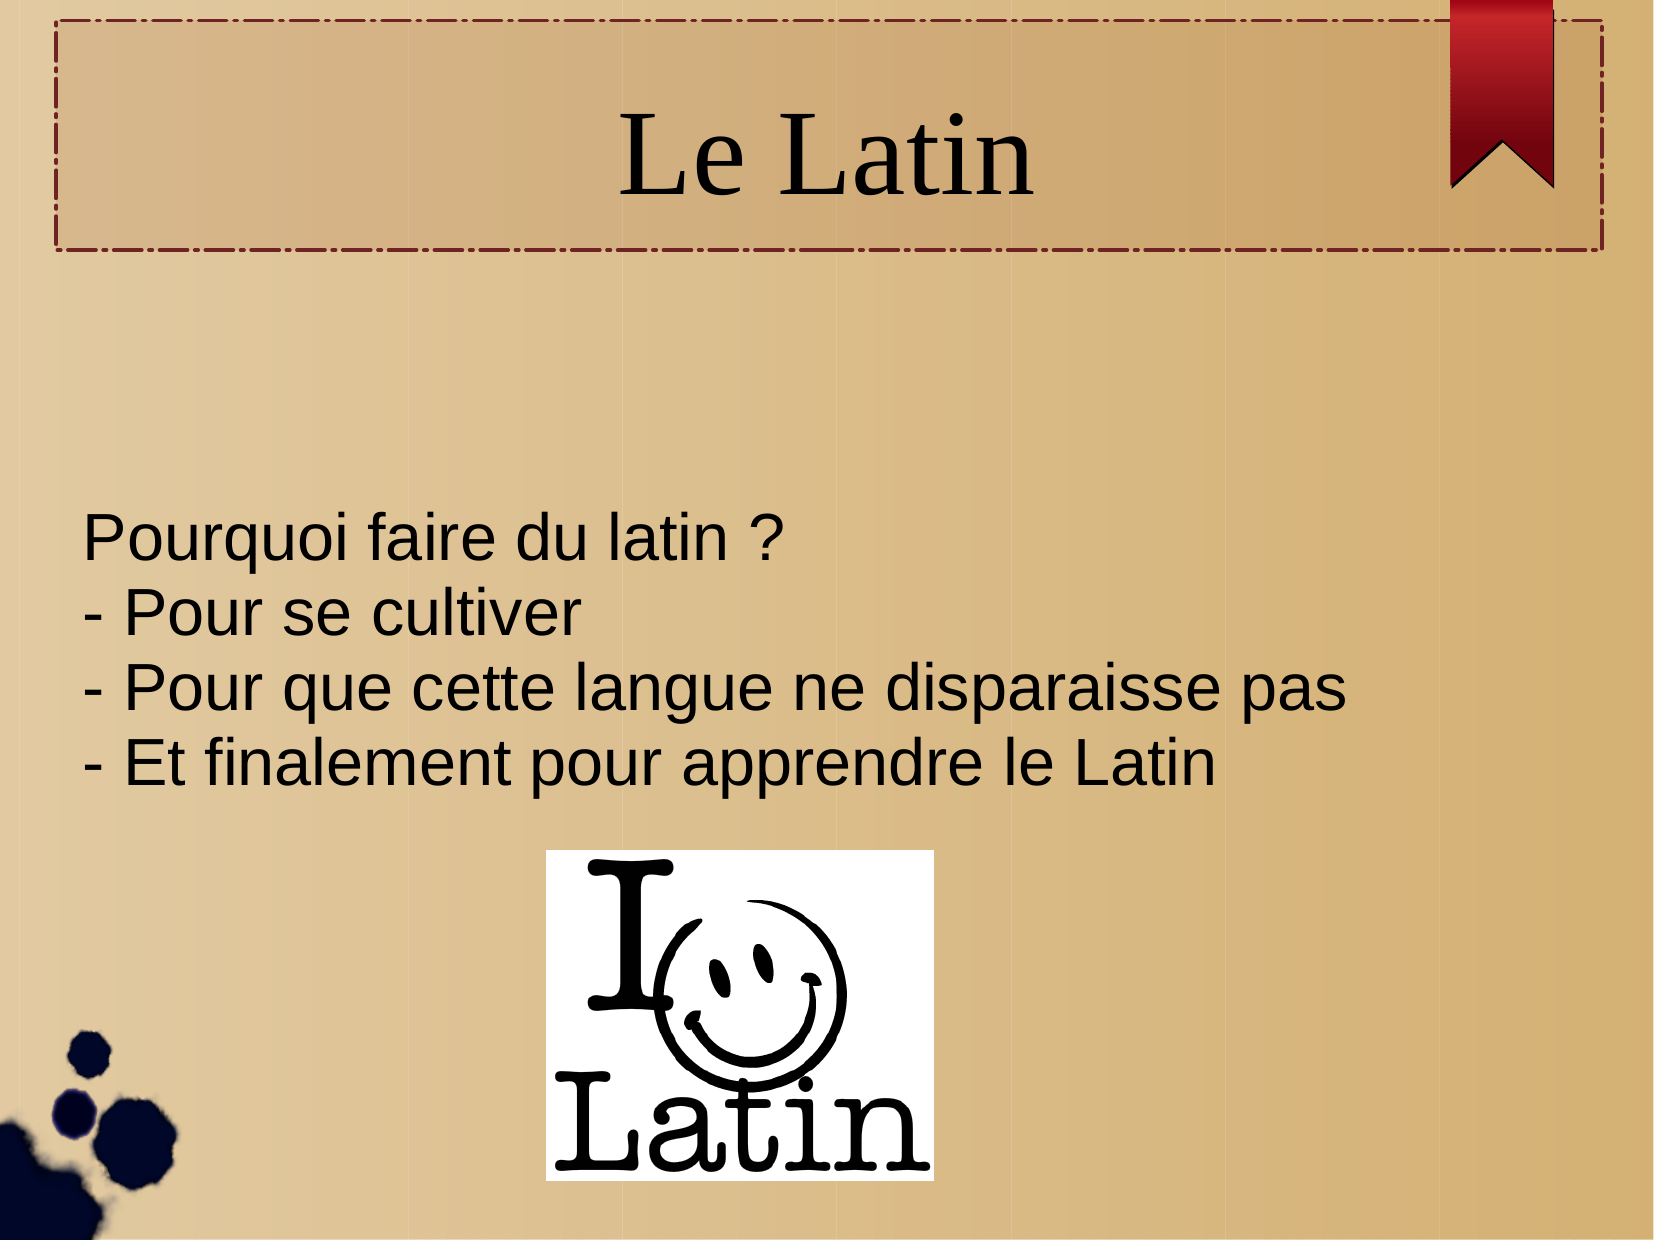

# Le Latin
Pourquoi faire du latin ?
- Pour se cultiver
- Pour que cette langue ne disparaisse pas
- Et finalement pour apprendre le Latin